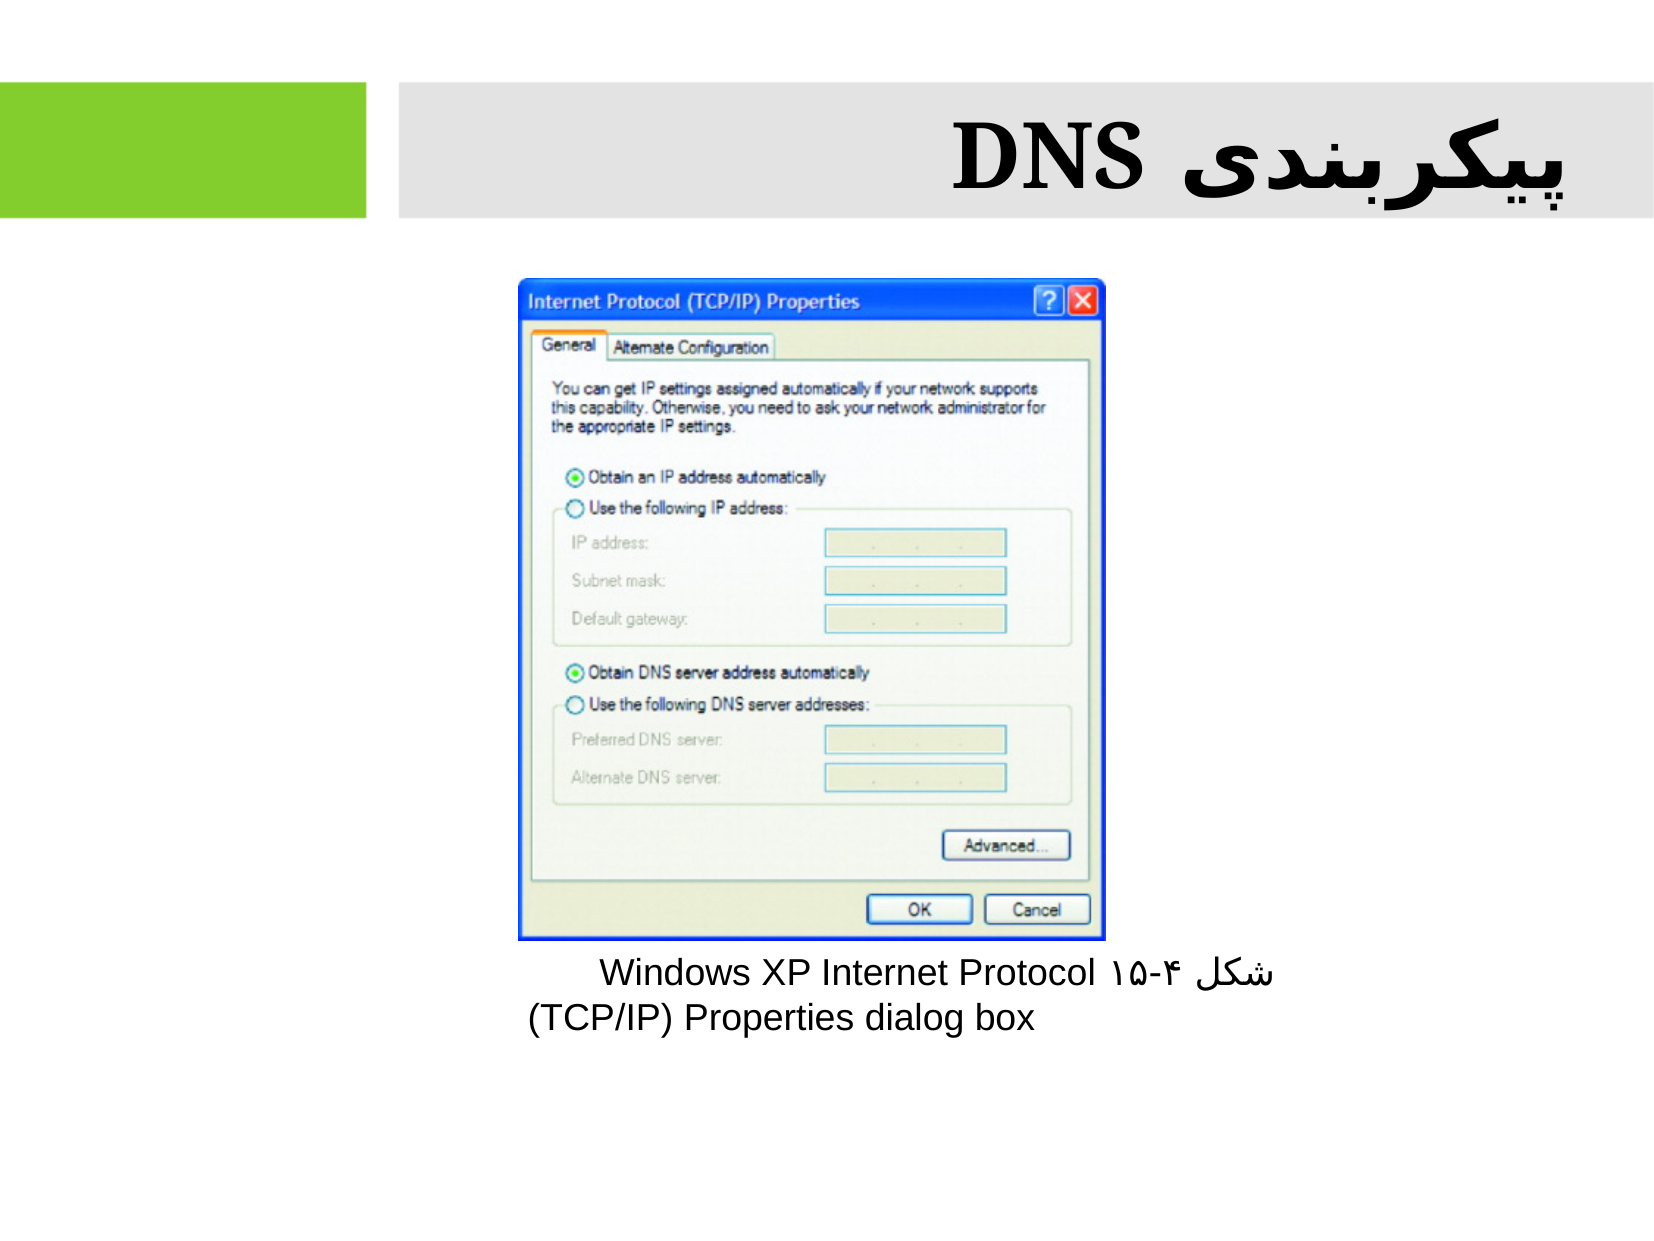

# پیکربندی DNS
شکل ۴-۱۵ Windows XP Internet Protocol
 (TCP/IP) Properties dialog box